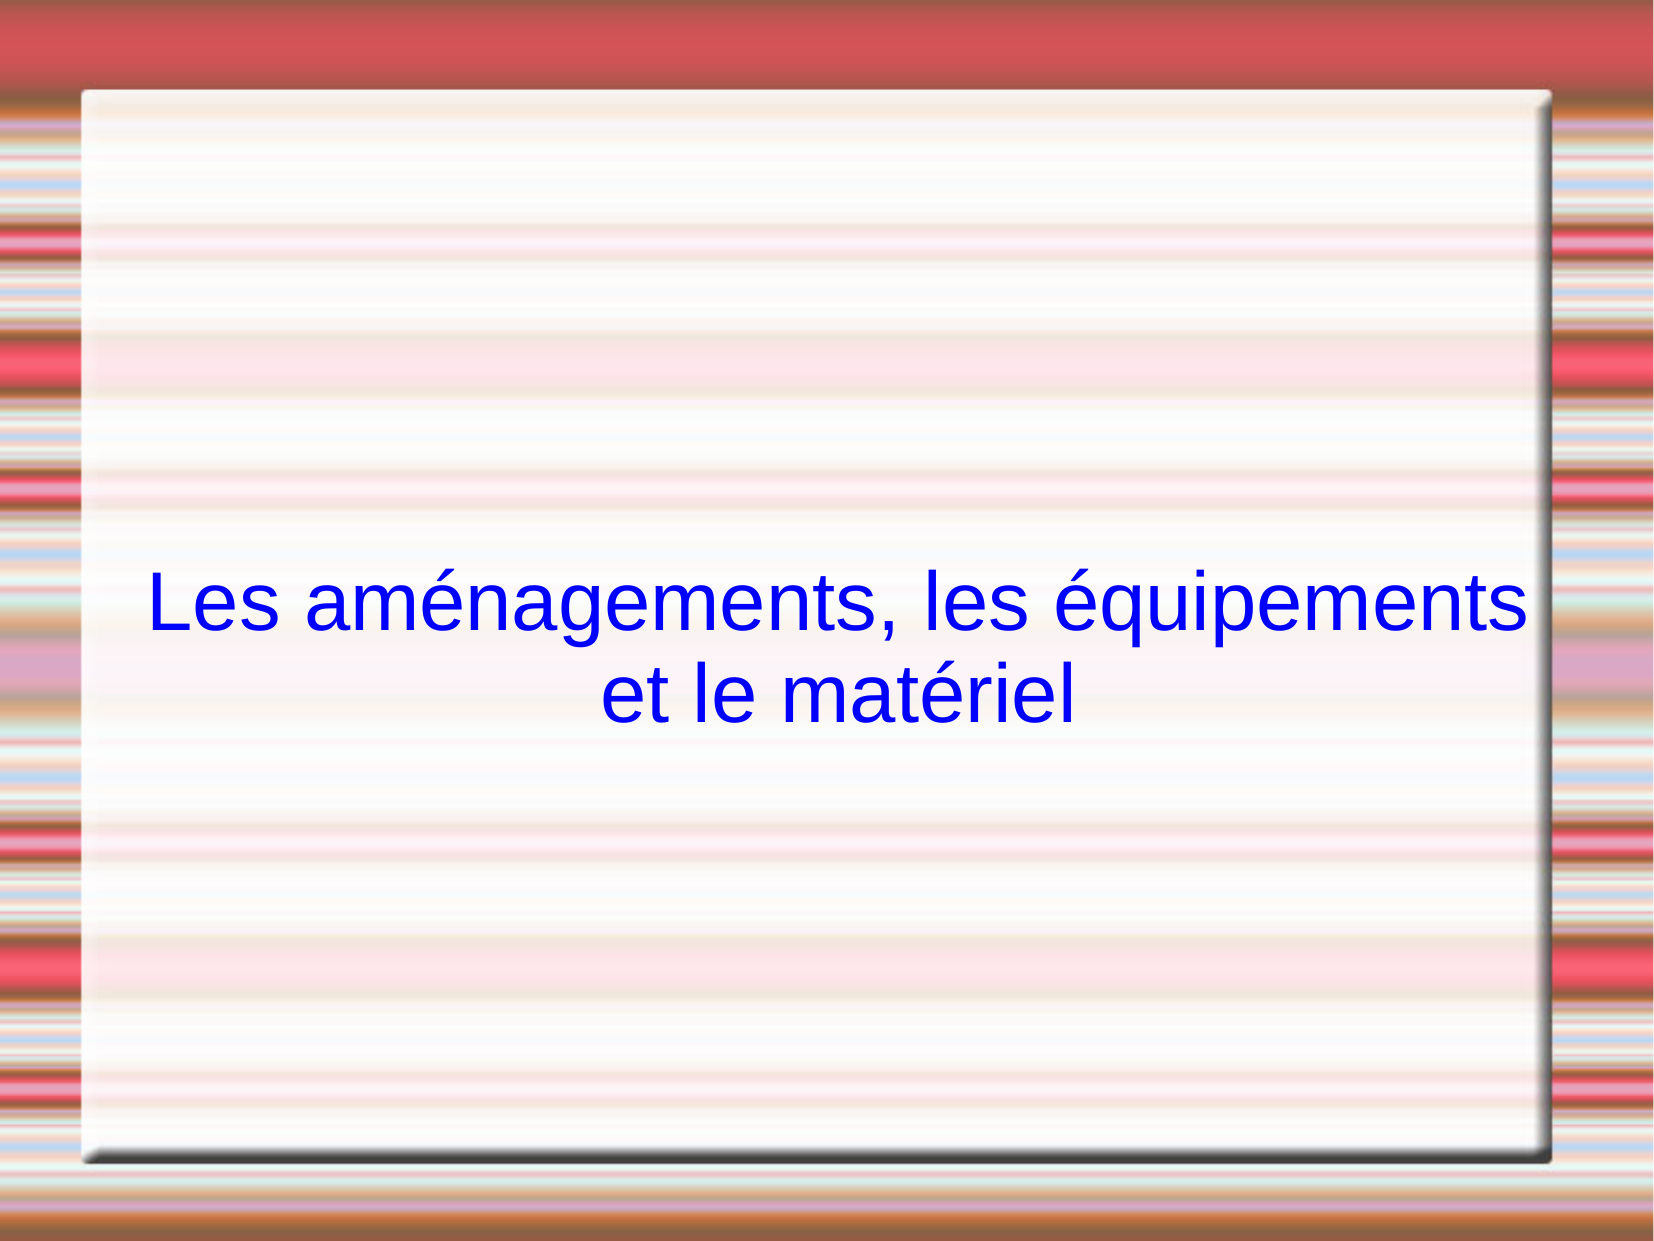

# Les aménagements, les équipements et le matériel